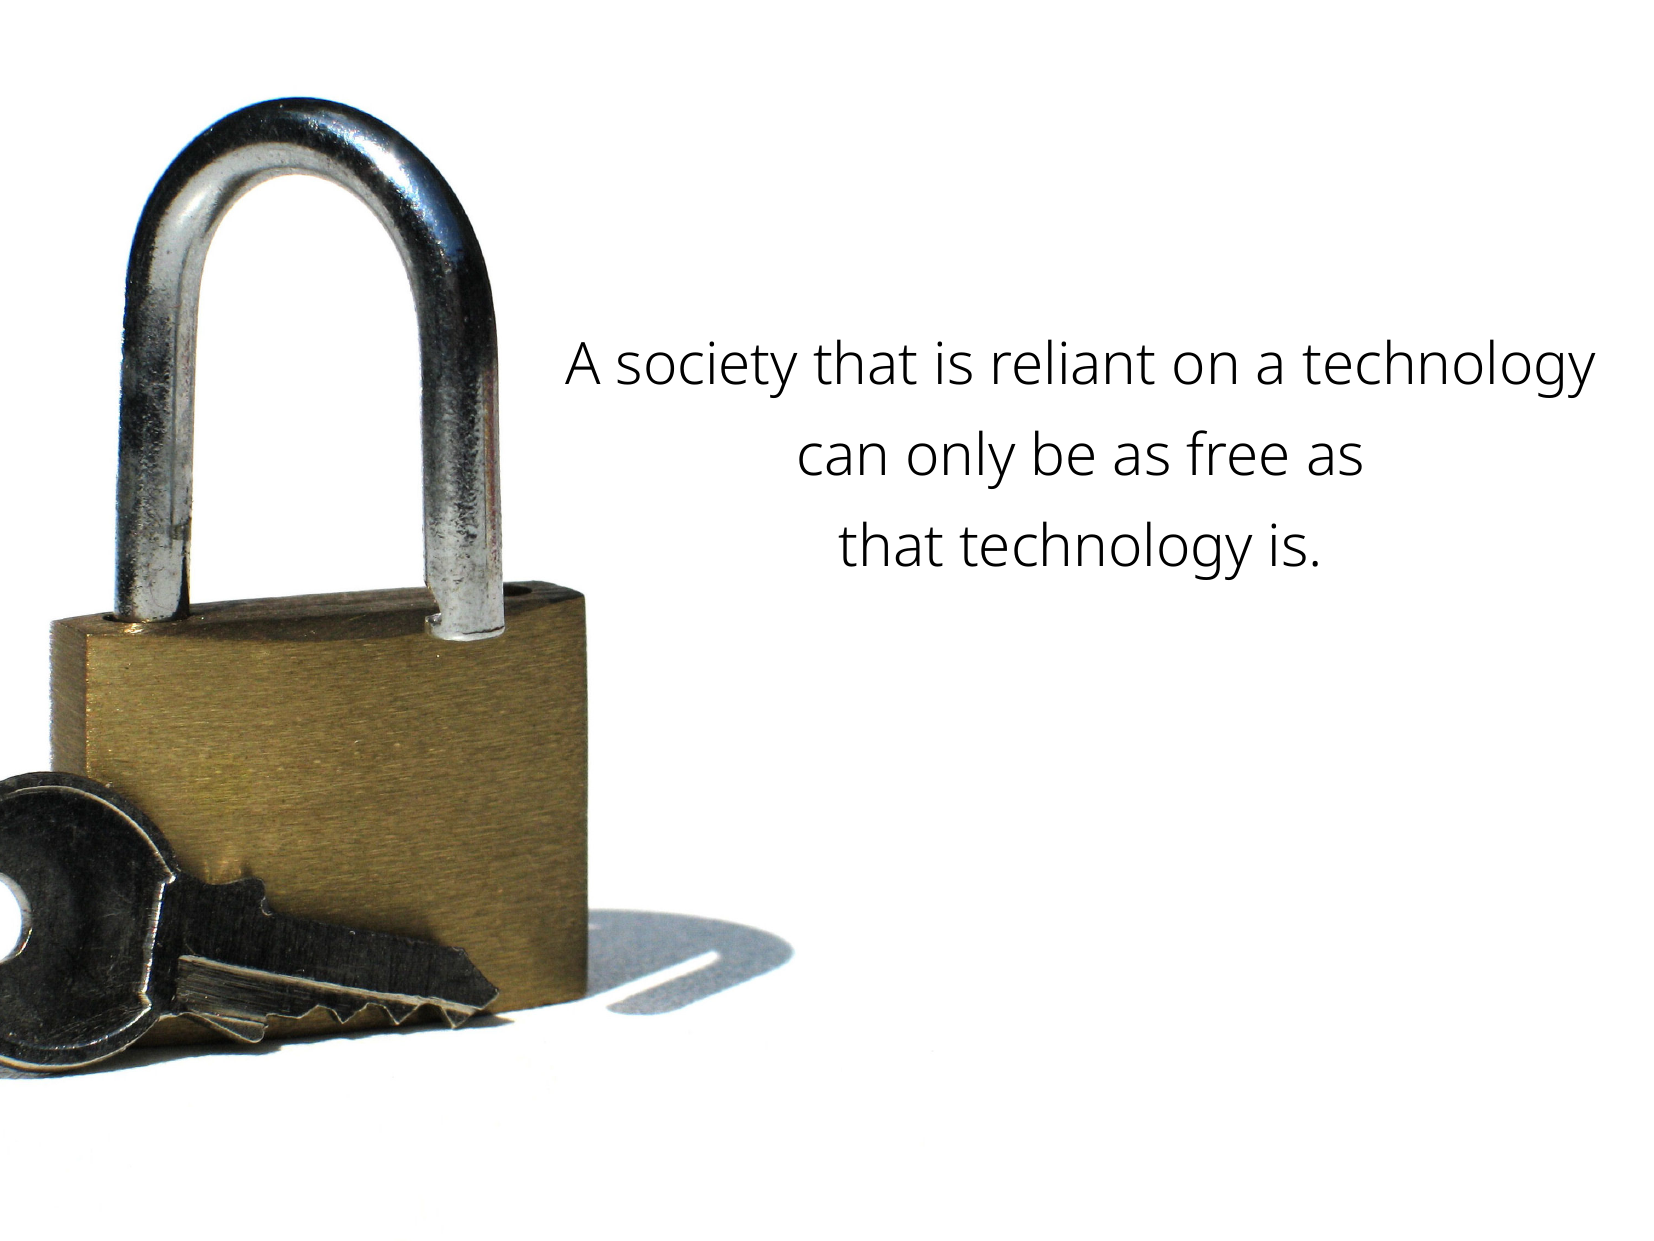

# A society that is reliant on a technology can only be as free as that technology is.